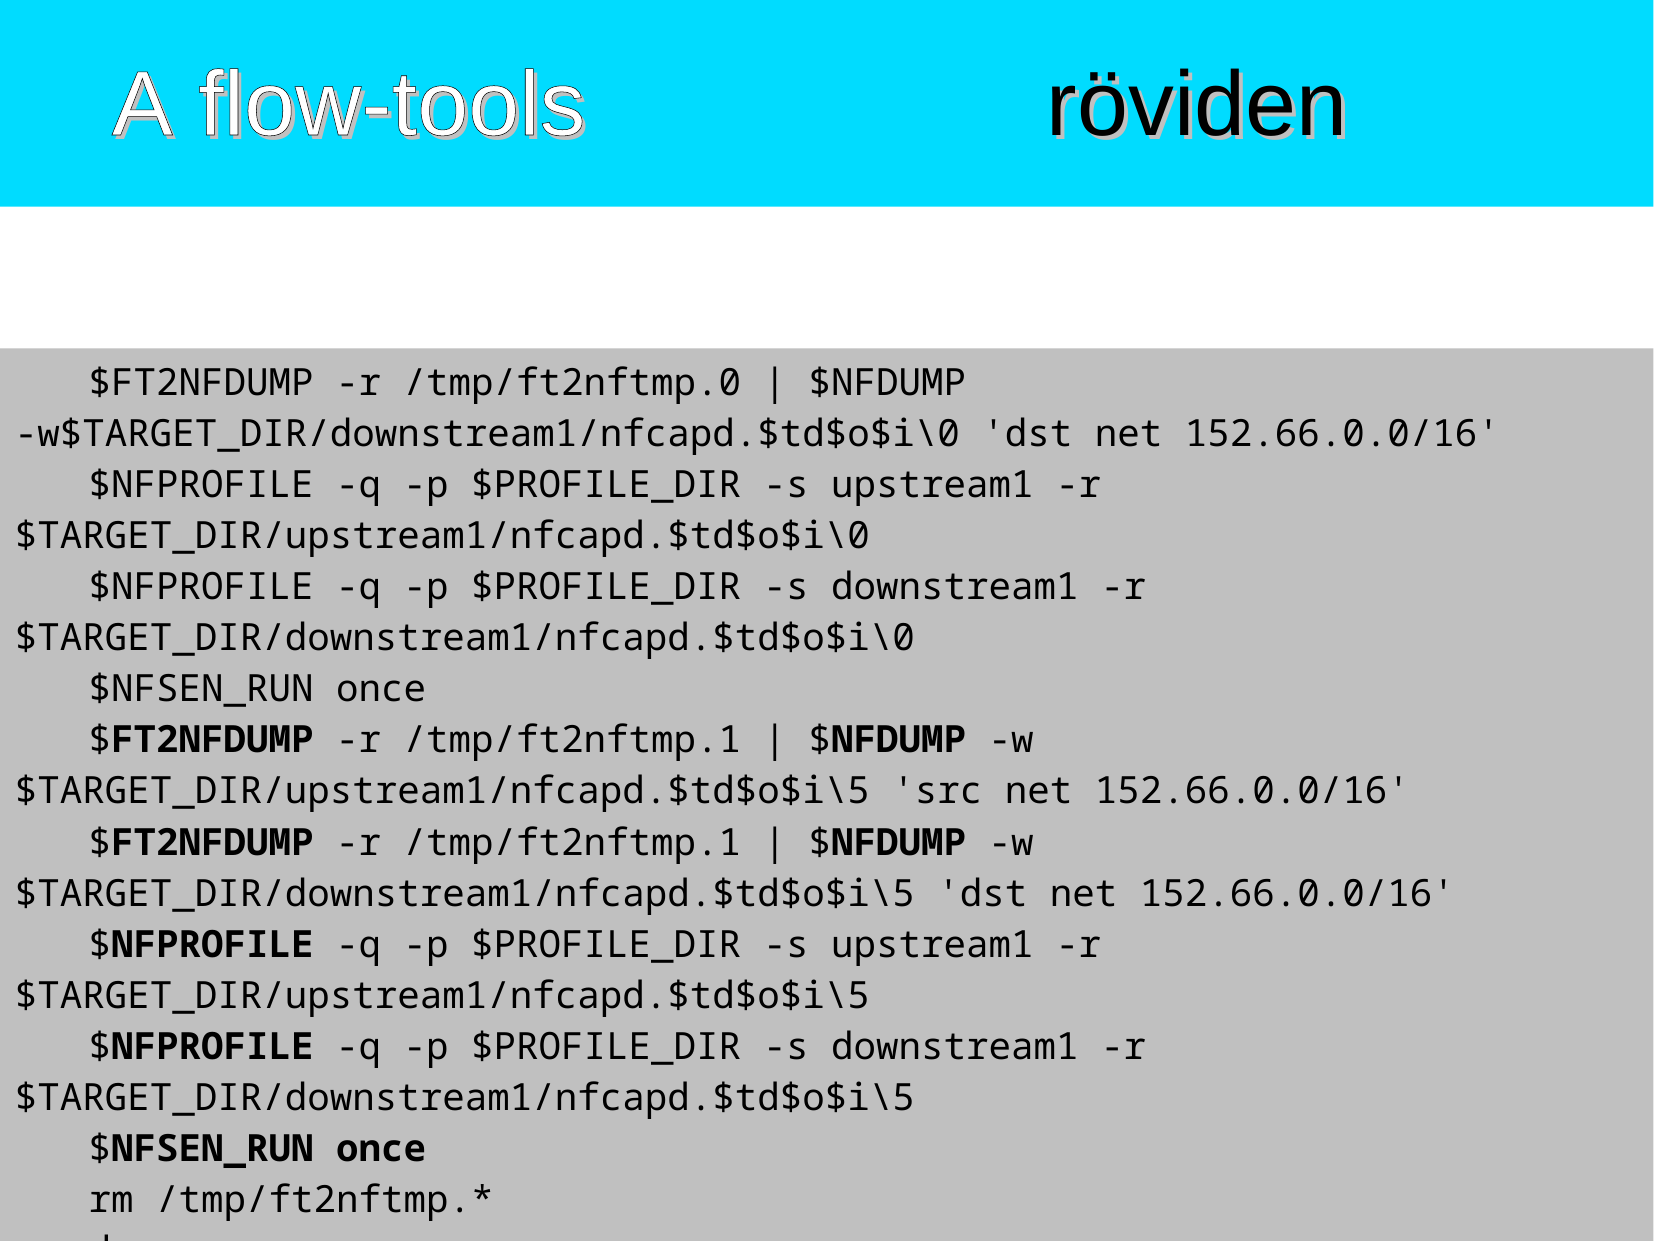

# A flow-tools	röviden
	$FT2NFDUMP -r /tmp/ft2nftmp.0 | $NFDUMP -w$TARGET_DIR/downstream1/nfcapd.$td$o$i\0 'dst net 152.66.0.0/16'
	$NFPROFILE -q -p $PROFILE_DIR -s upstream1 -r $TARGET_DIR/upstream1/nfcapd.$td$o$i\0
	$NFPROFILE -q -p $PROFILE_DIR -s downstream1 -r $TARGET_DIR/downstream1/nfcapd.$td$o$i\0
	$NFSEN_RUN once
	$FT2NFDUMP -r /tmp/ft2nftmp.1 | $NFDUMP -w $TARGET_DIR/upstream1/nfcapd.$td$o$i\5 'src net 152.66.0.0/16'
	$FT2NFDUMP -r /tmp/ft2nftmp.1 | $NFDUMP -w $TARGET_DIR/downstream1/nfcapd.$td$o$i\5 'dst net 152.66.0.0/16'
	$NFPROFILE -q -p $PROFILE_DIR -s upstream1 -r $TARGET_DIR/upstream1/nfcapd.$td$o$i\5
	$NFPROFILE -q -p $PROFILE_DIR -s downstream1 -r $TARGET_DIR/downstream1/nfcapd.$td$o$i\5
	$NFSEN_RUN once
	rm /tmp/ft2nftmp.*
	done